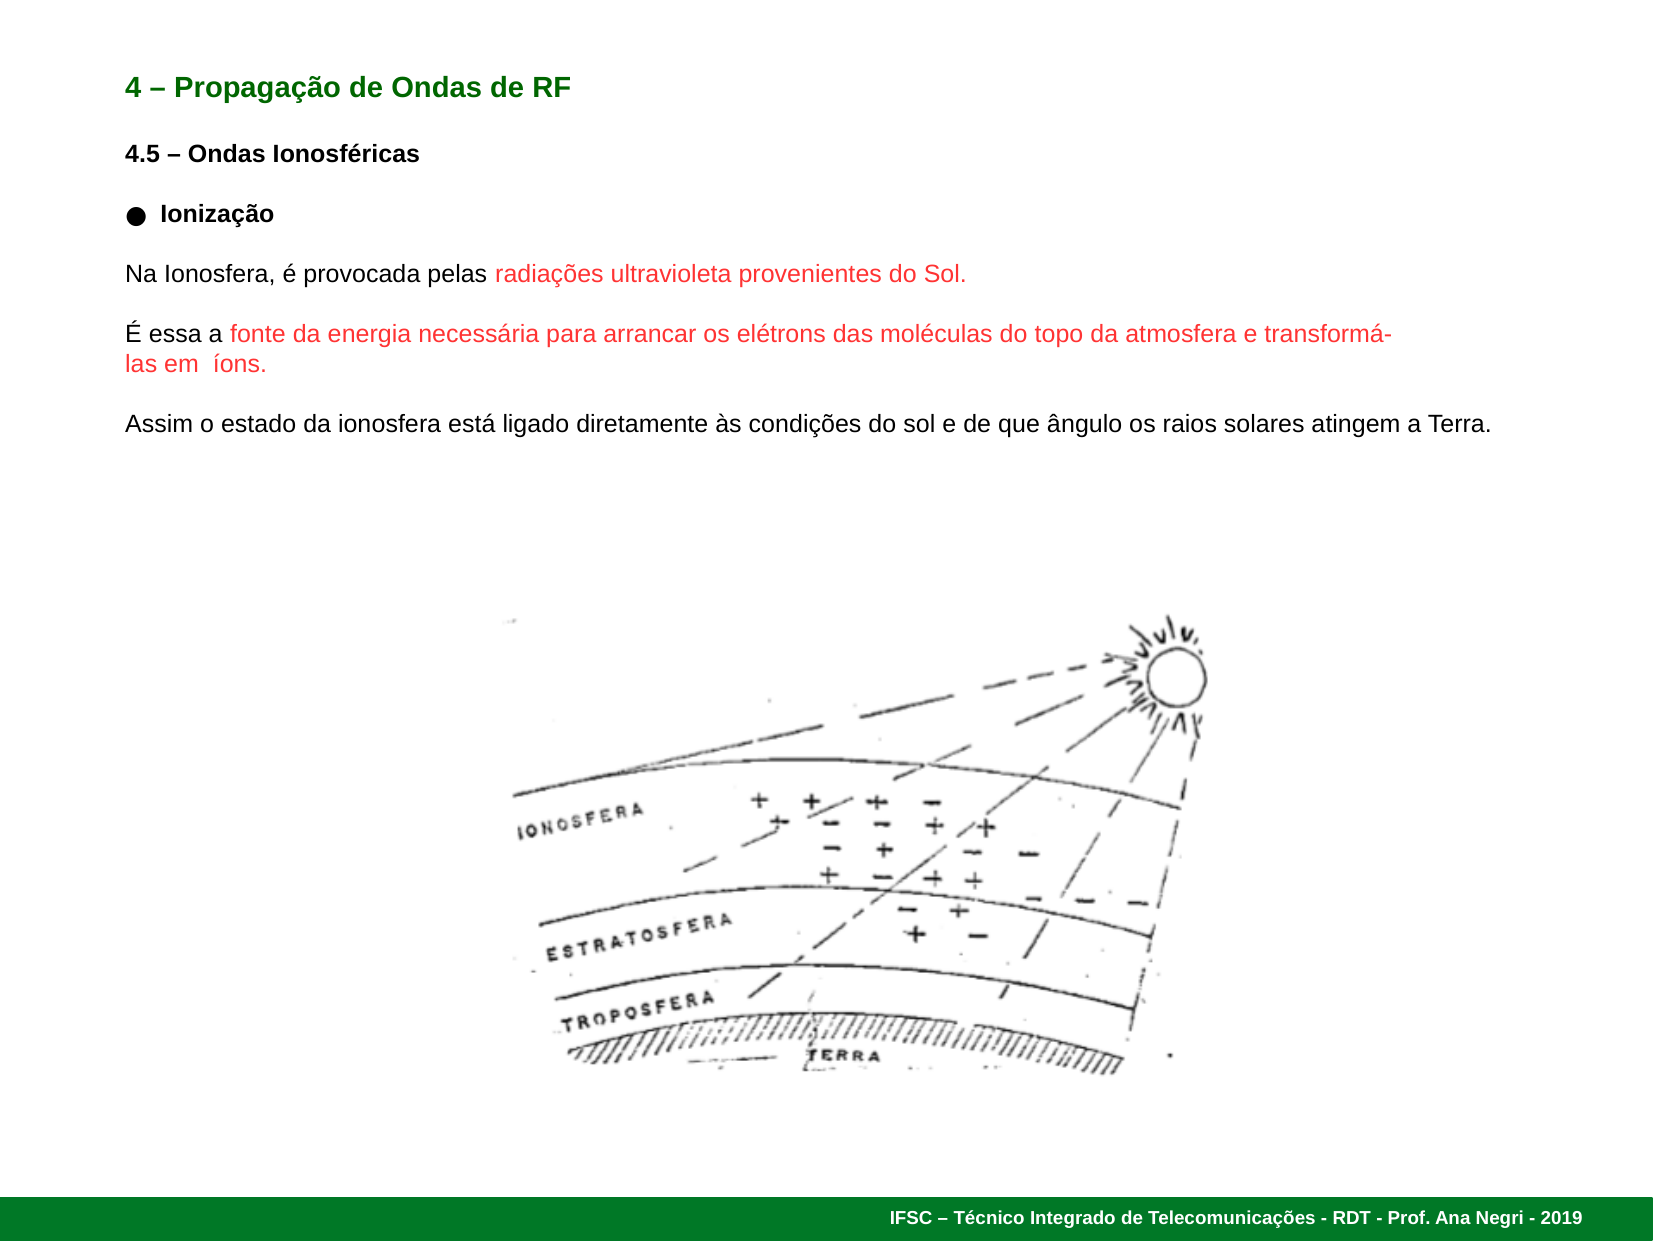

4 – Propagação de Ondas de RF
4.5 – Ondas Ionosféricas
Ionização
Na Ionosfera, é provocada pelas radiações ultravioleta provenientes do Sol.
É essa a fonte da energia necessária para arrancar os elétrons das moléculas do topo da atmosfera e transformá-
las em íons.
Assim o estado da ionosfera está ligado diretamente às condições do sol e de que ângulo os raios solares atingem a Terra.
IFSC – Técnico Integrado de Telecomunicações - RDT - Prof. Ana Negri - 2019